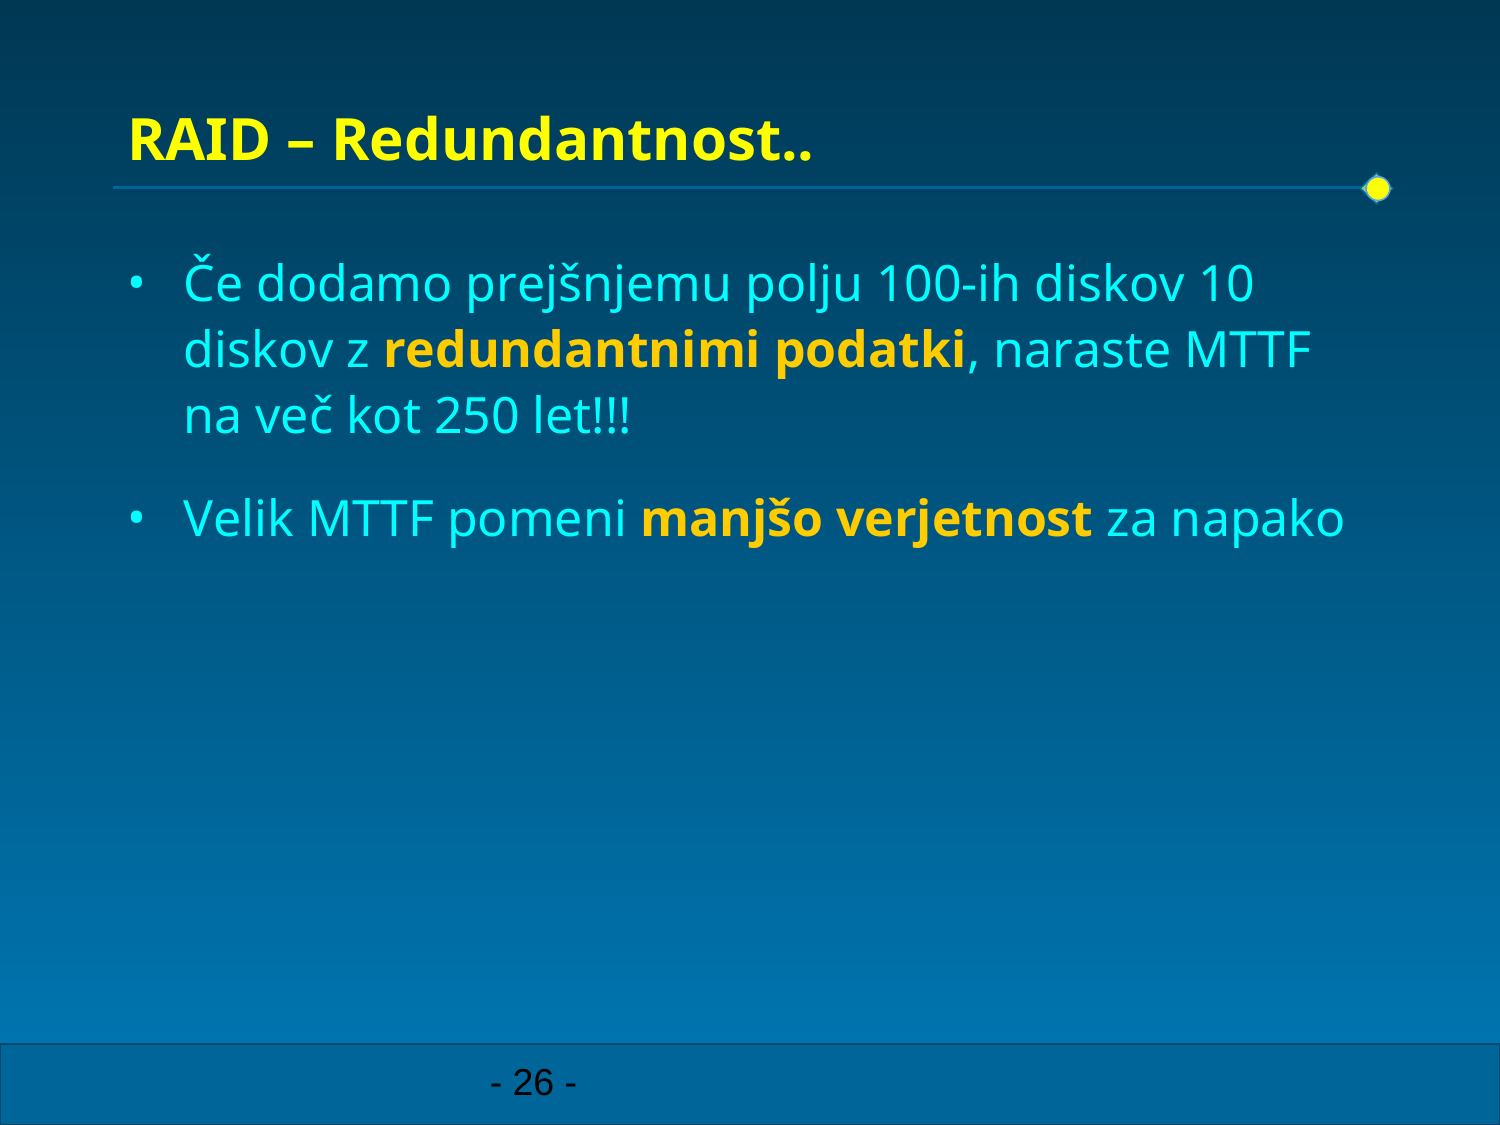

# RAID – Redundantnost..
Če dodamo prejšnjemu polju 100-ih diskov 10 diskov z redundantnimi podatki, naraste MTTF na več kot 250 let!!!
Velik MTTF pomeni manjšo verjetnost za napako